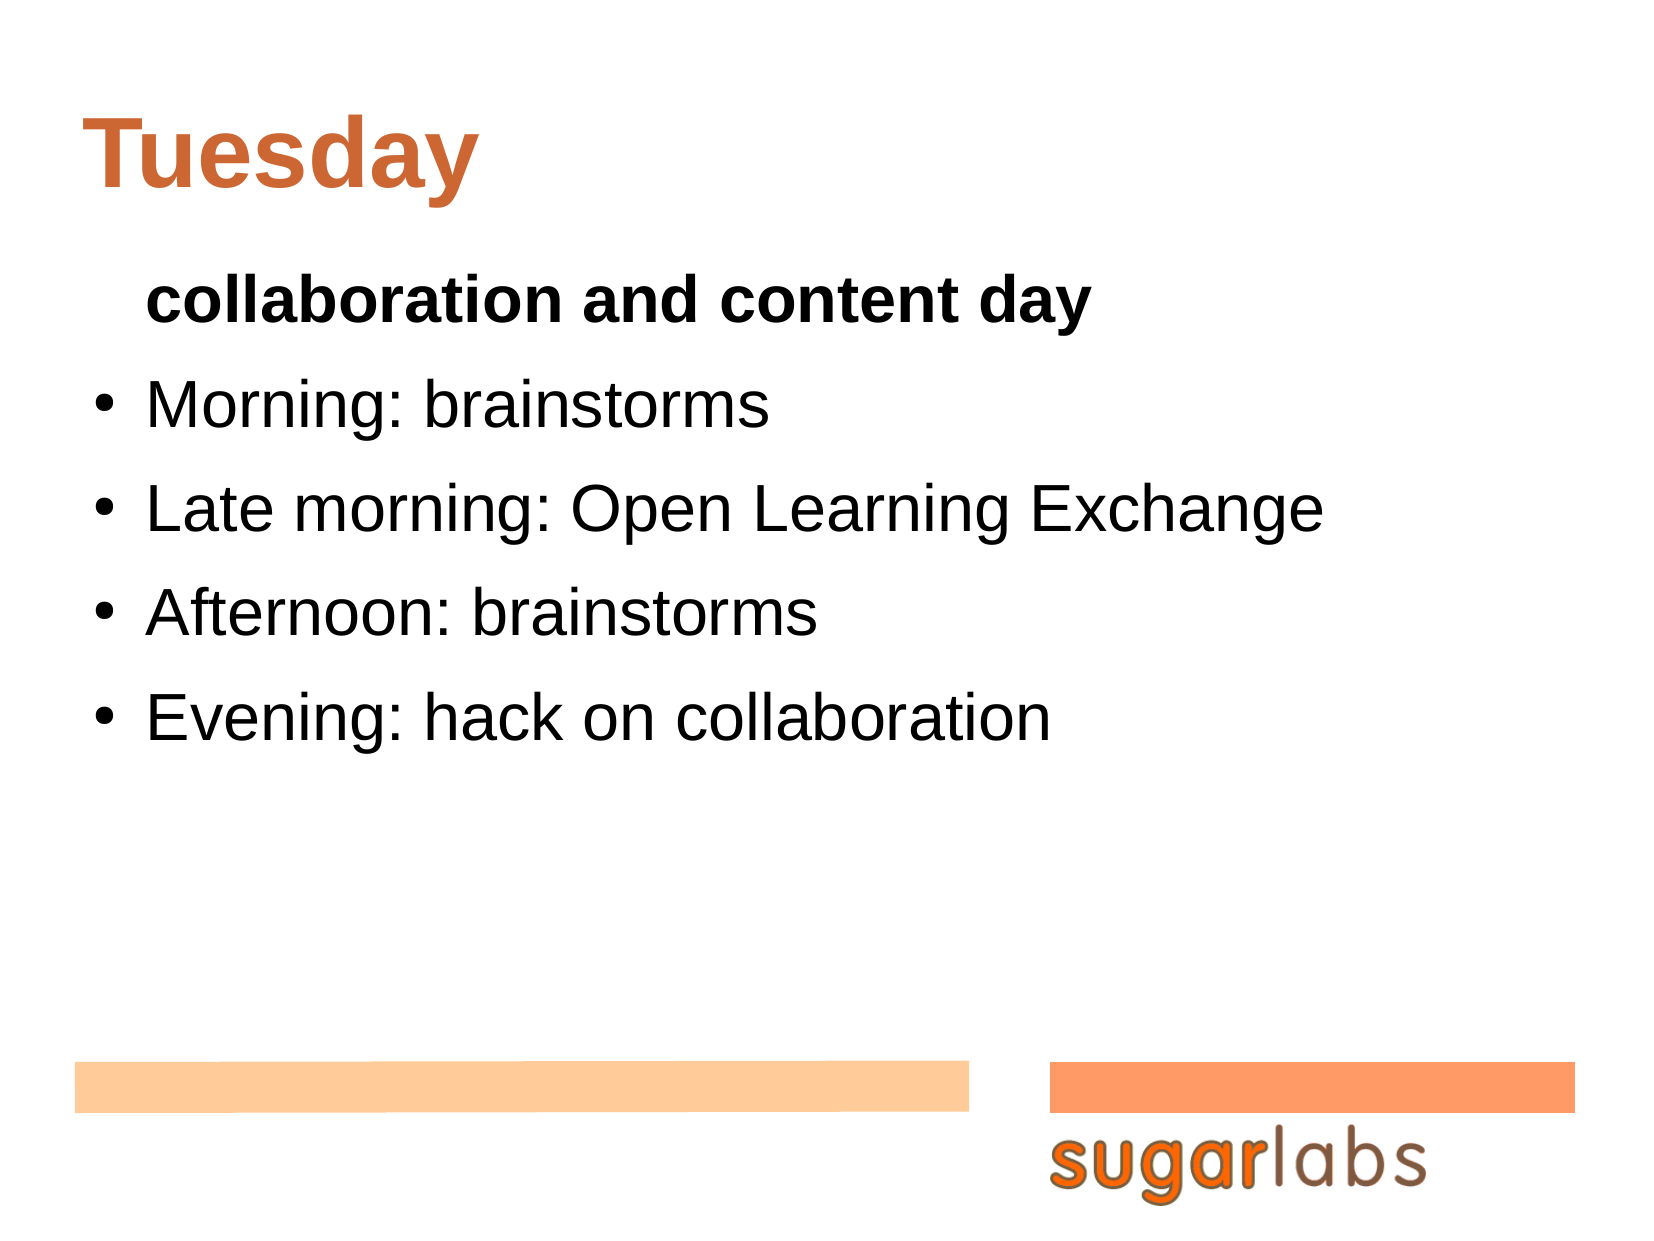

# Tuesday
collaboration and content day
Morning: brainstorms
Late morning: Open Learning Exchange
Afternoon: brainstorms
Evening: hack on collaboration